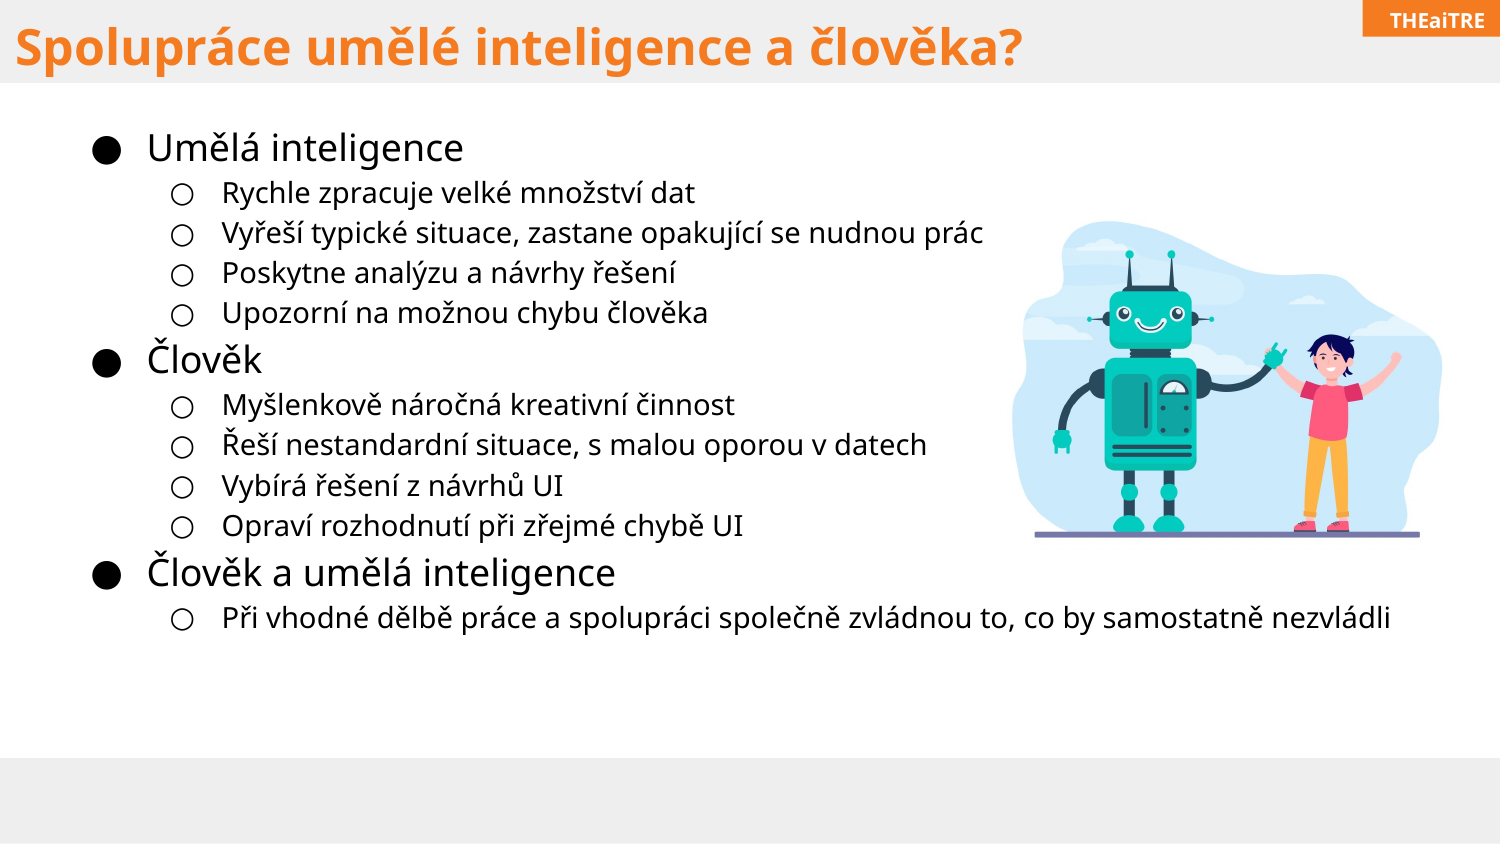

Spolupráce umělé inteligence a člověka?
THEaiTRE
# Umělá inteligence
Rychle zpracuje velké množství dat
Vyřeší typické situace, zastane opakující se nudnou práci
Poskytne analýzu a návrhy řešení
Upozorní na možnou chybu člověka
Člověk
Myšlenkově náročná kreativní činnost
Řeší nestandardní situace, s malou oporou v datech
Vybírá řešení z návrhů UI
Opraví rozhodnutí při zřejmé chybě UI
Člověk a umělá inteligence
Při vhodné dělbě práce a spolupráci společně zvládnou to, co by samostatně nezvládli